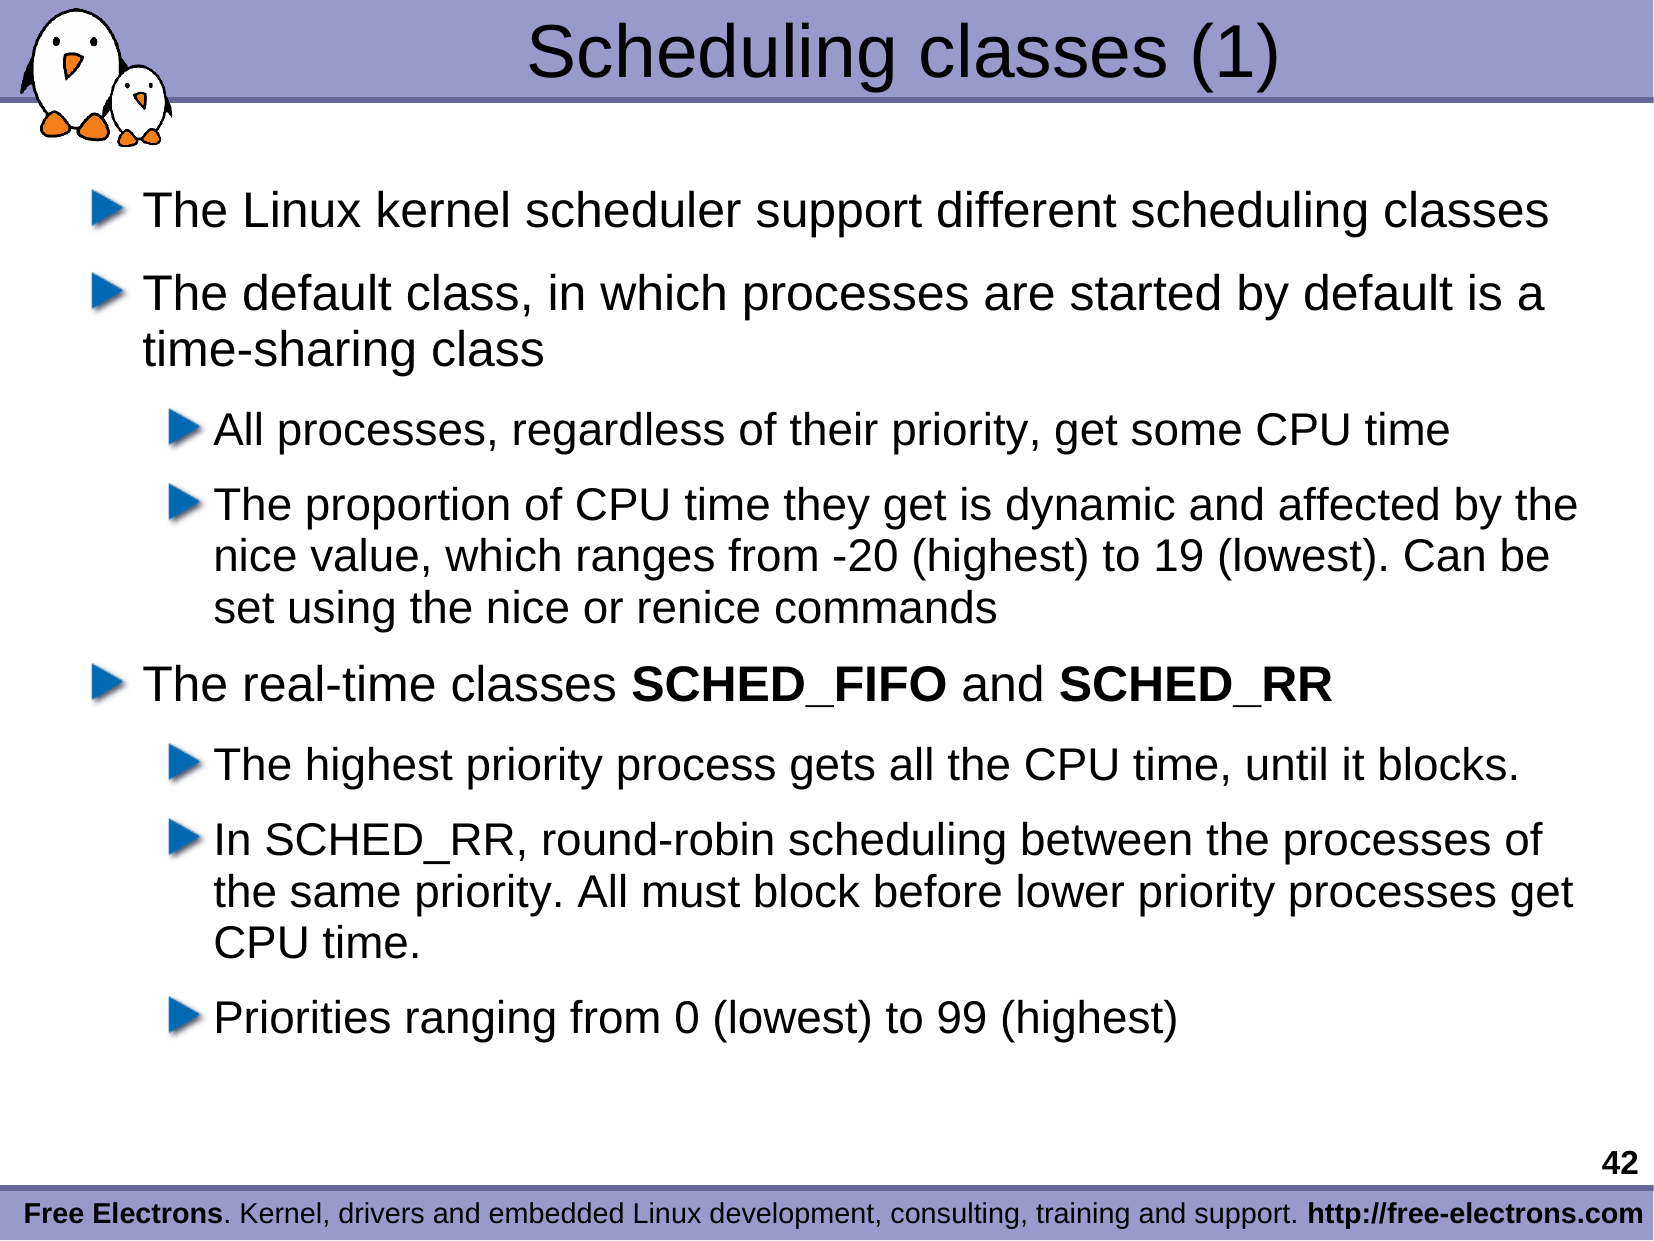

# Scheduling classes (1)
The Linux kernel scheduler support different scheduling classes
The default class, in which processes are started by default is a time-sharing class
All processes, regardless of their priority, get some CPU time
The proportion of CPU time they get is dynamic and affected by the nice value, which ranges from -20 (highest) to 19 (lowest). Can be set using the nice or renice commands
The real-time classes SCHED_FIFO and SCHED_RR
The highest priority process gets all the CPU time, until it blocks.
In SCHED_RR, round-robin scheduling between the processes of the same priority. All must block before lower priority processes get CPU time.
Priorities ranging from 0 (lowest) to 99 (highest)